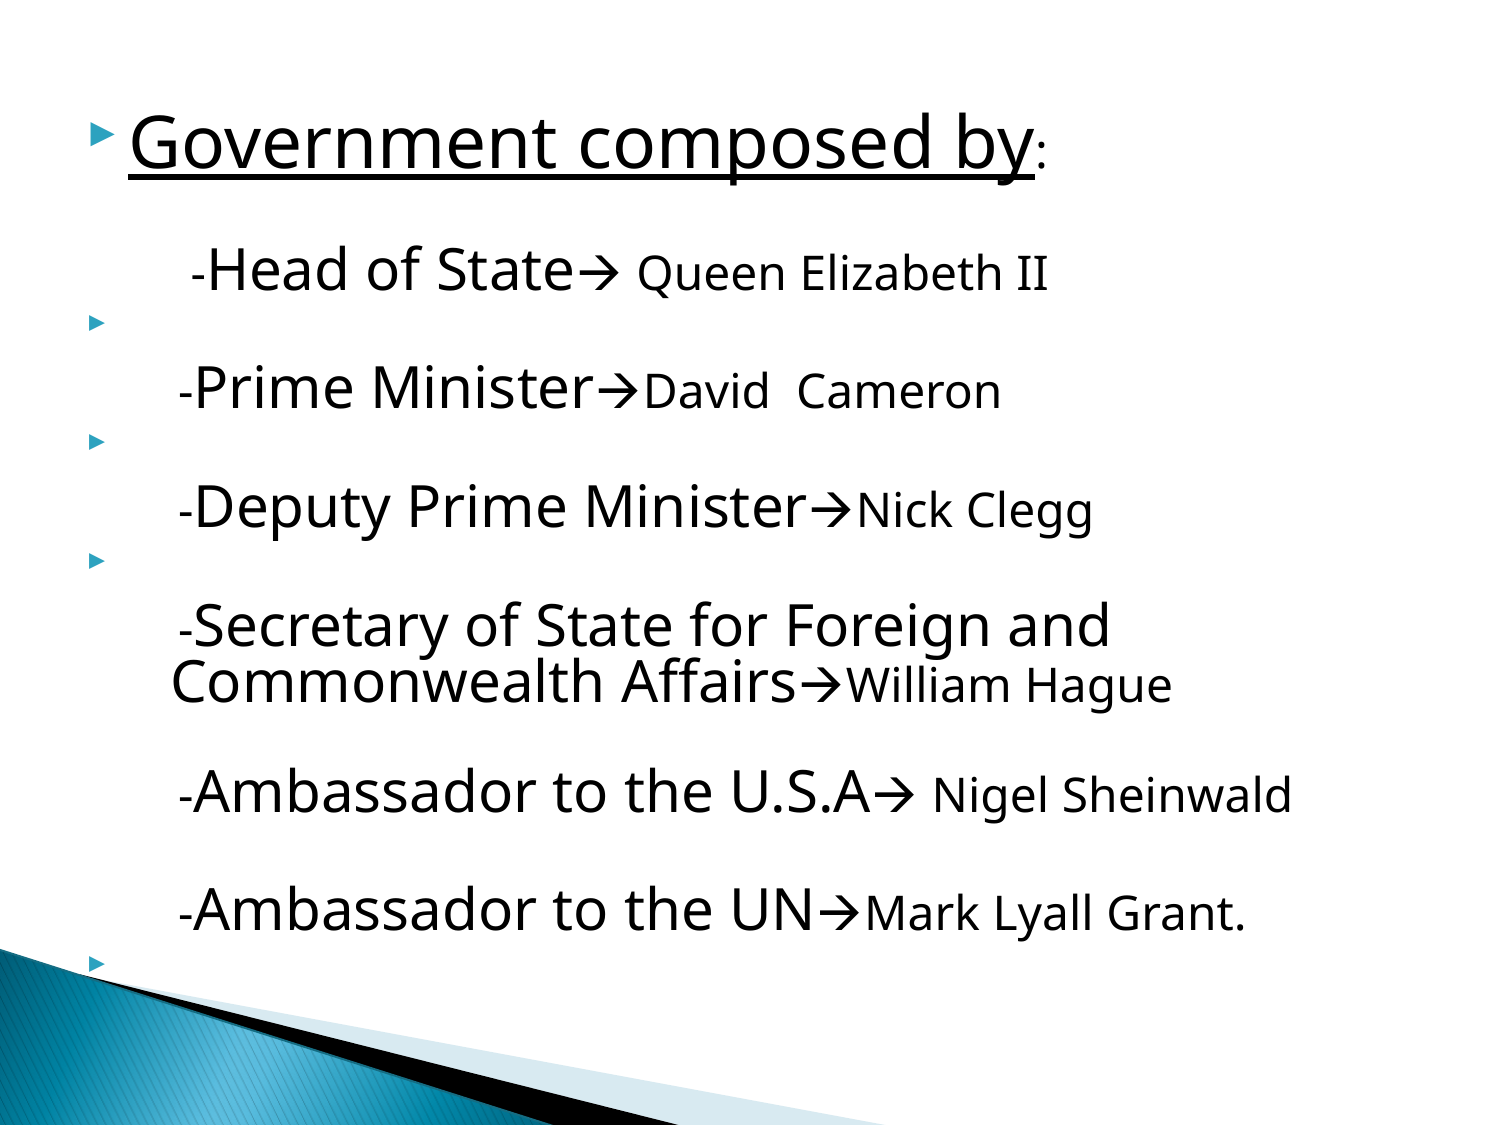

# Government composed by:
 -Head of State Queen Elizabeth II
 -Prime MinisterDavid Cameron
 -Deputy Prime MinisterNick Clegg
 -Secretary of State for Foreign and Commonwealth AffairsWilliam Hague
 -Ambassador to the U.S.A Nigel Sheinwald
 -Ambassador to the UNMark Lyall Grant.